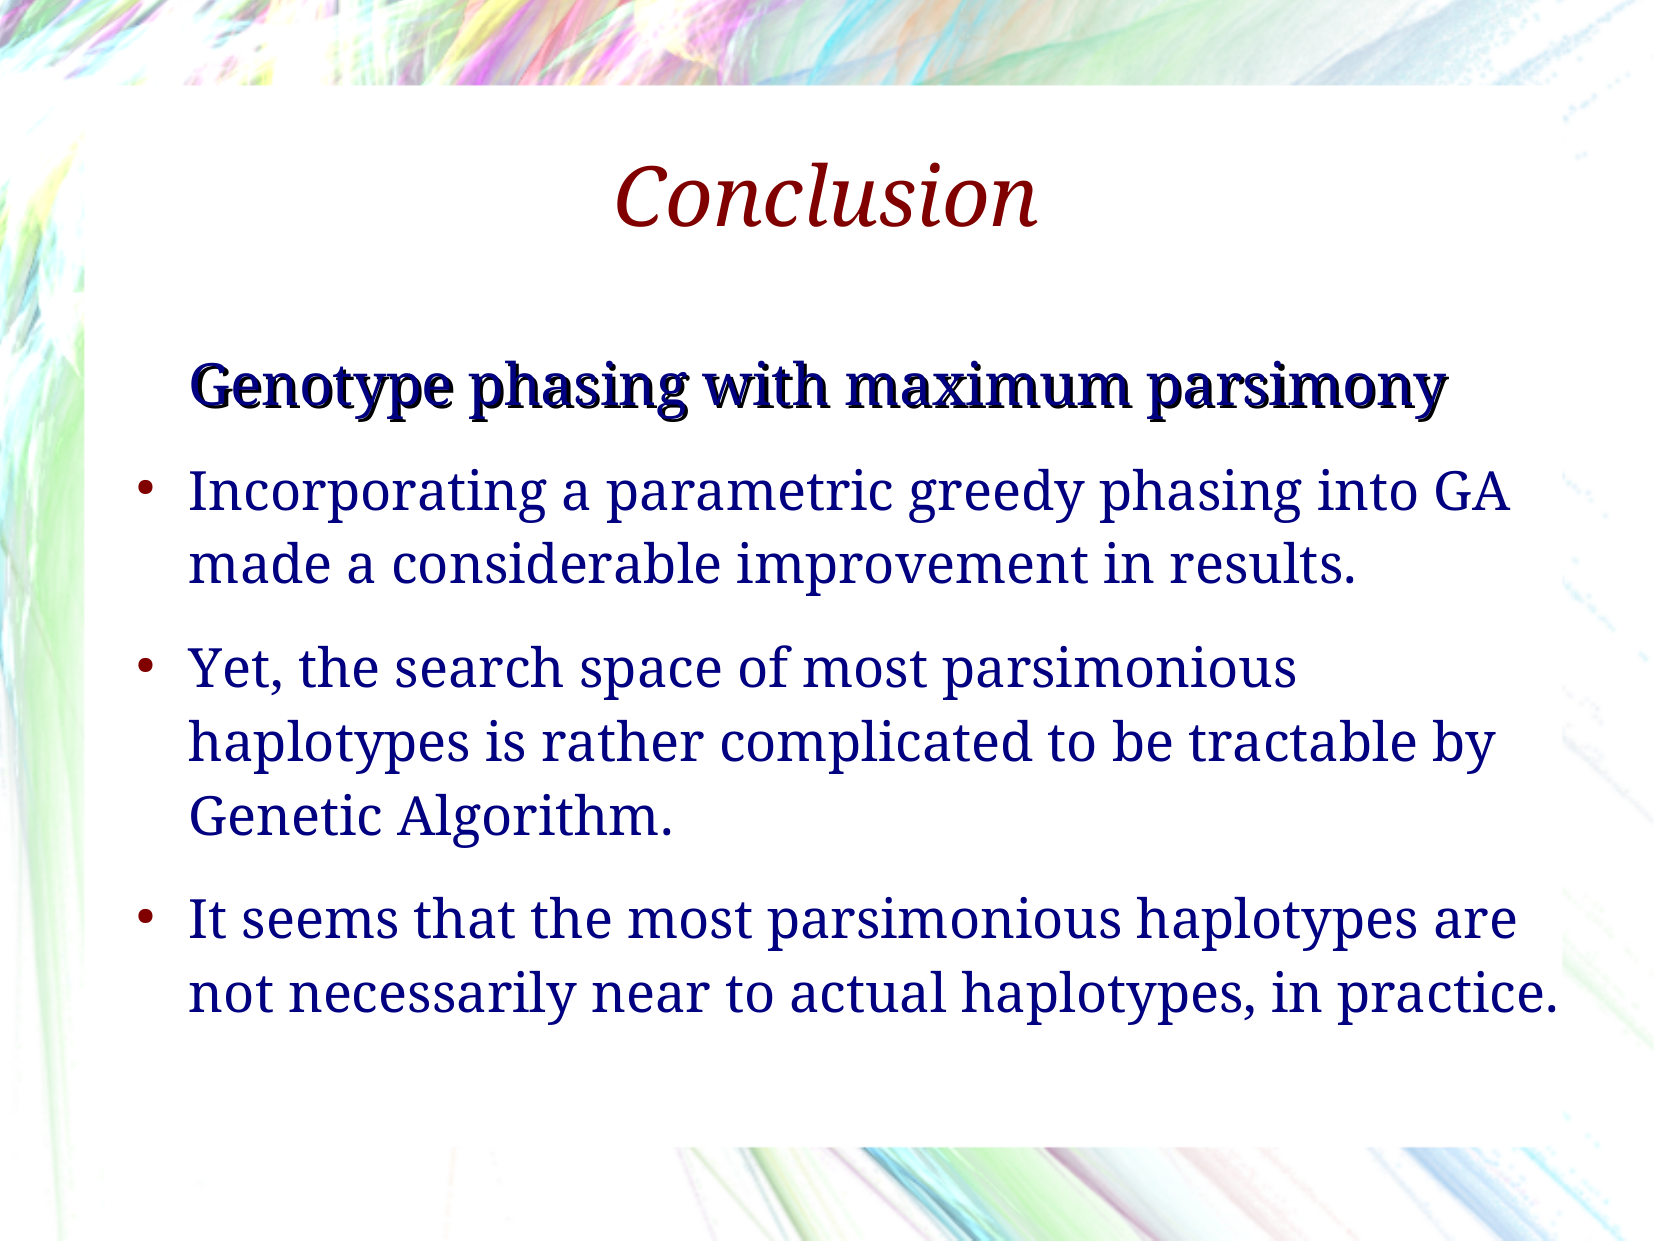

# Conclusion
Genotype phasing with maximum parsimony
Incorporating a parametric greedy phasing into GA made a considerable improvement in results.
Yet, the search space of most parsimonious haplotypes is rather complicated to be tractable by Genetic Algorithm.
It seems that the most parsimonious haplotypes are not necessarily near to actual haplotypes, in practice.